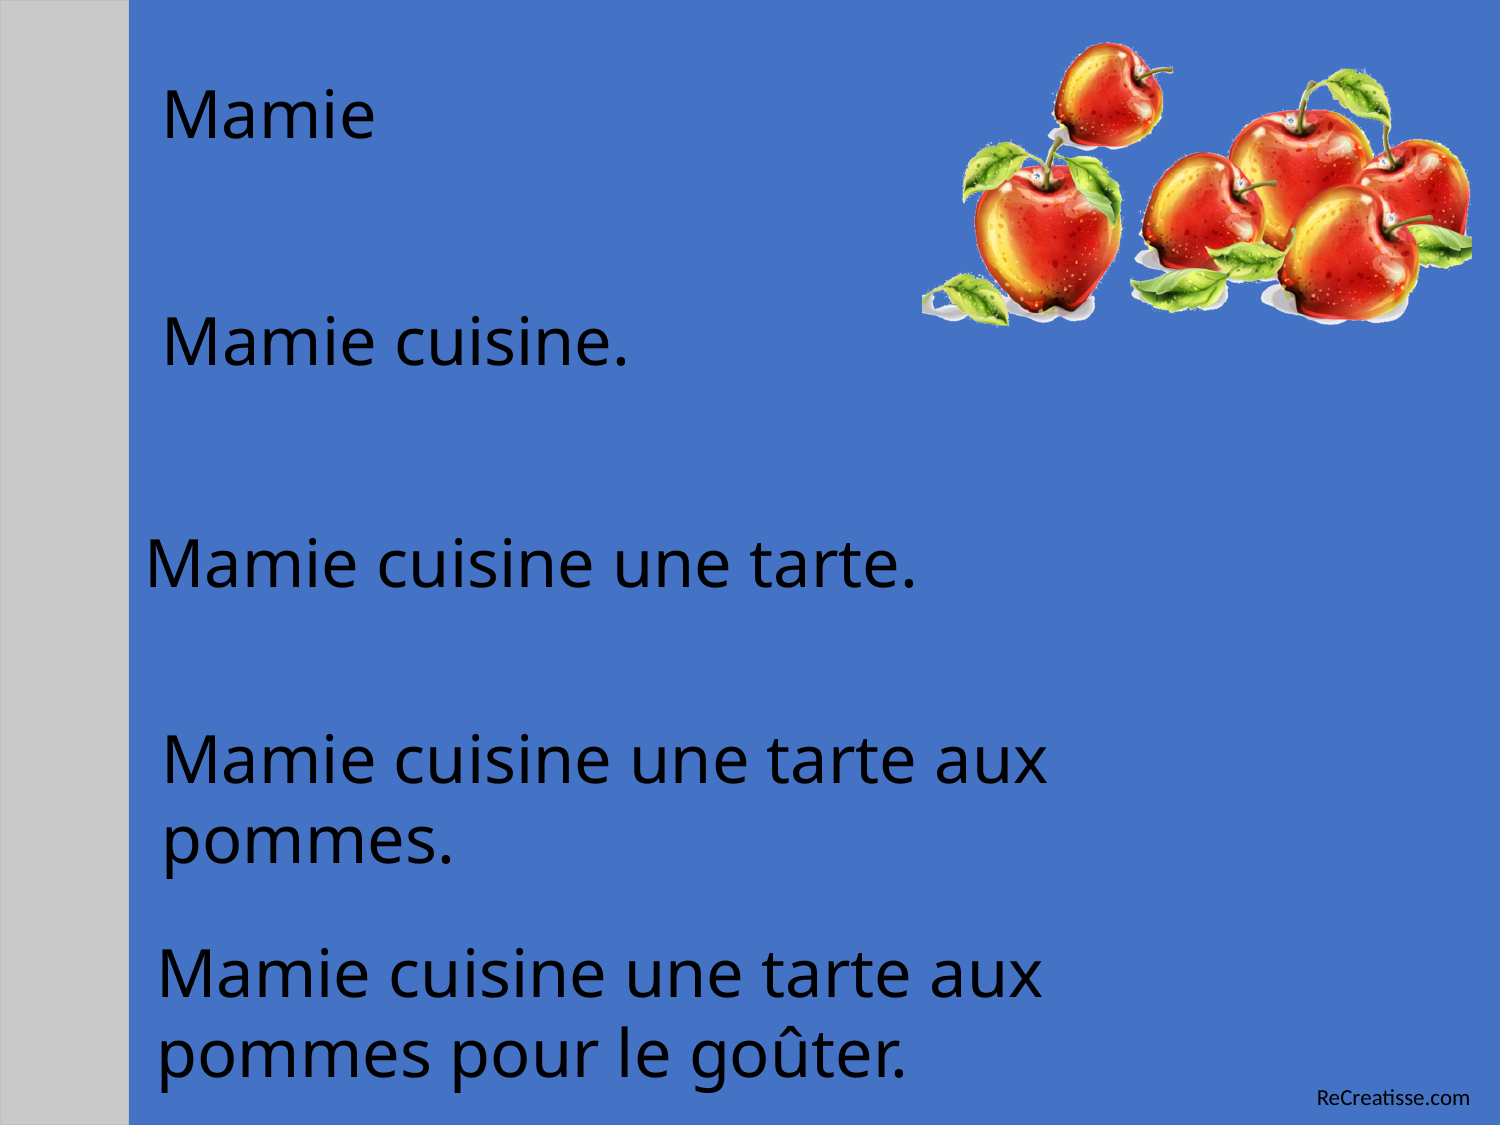

| |
| --- |
| |
| |
| |
| |
Mamie
Mamie cuisine.
Mamie cuisine une tarte.
Mamie cuisine une tarte aux
pommes.
Mamie cuisine une tarte aux
pommes pour le goûter.
ReCreatisse.com